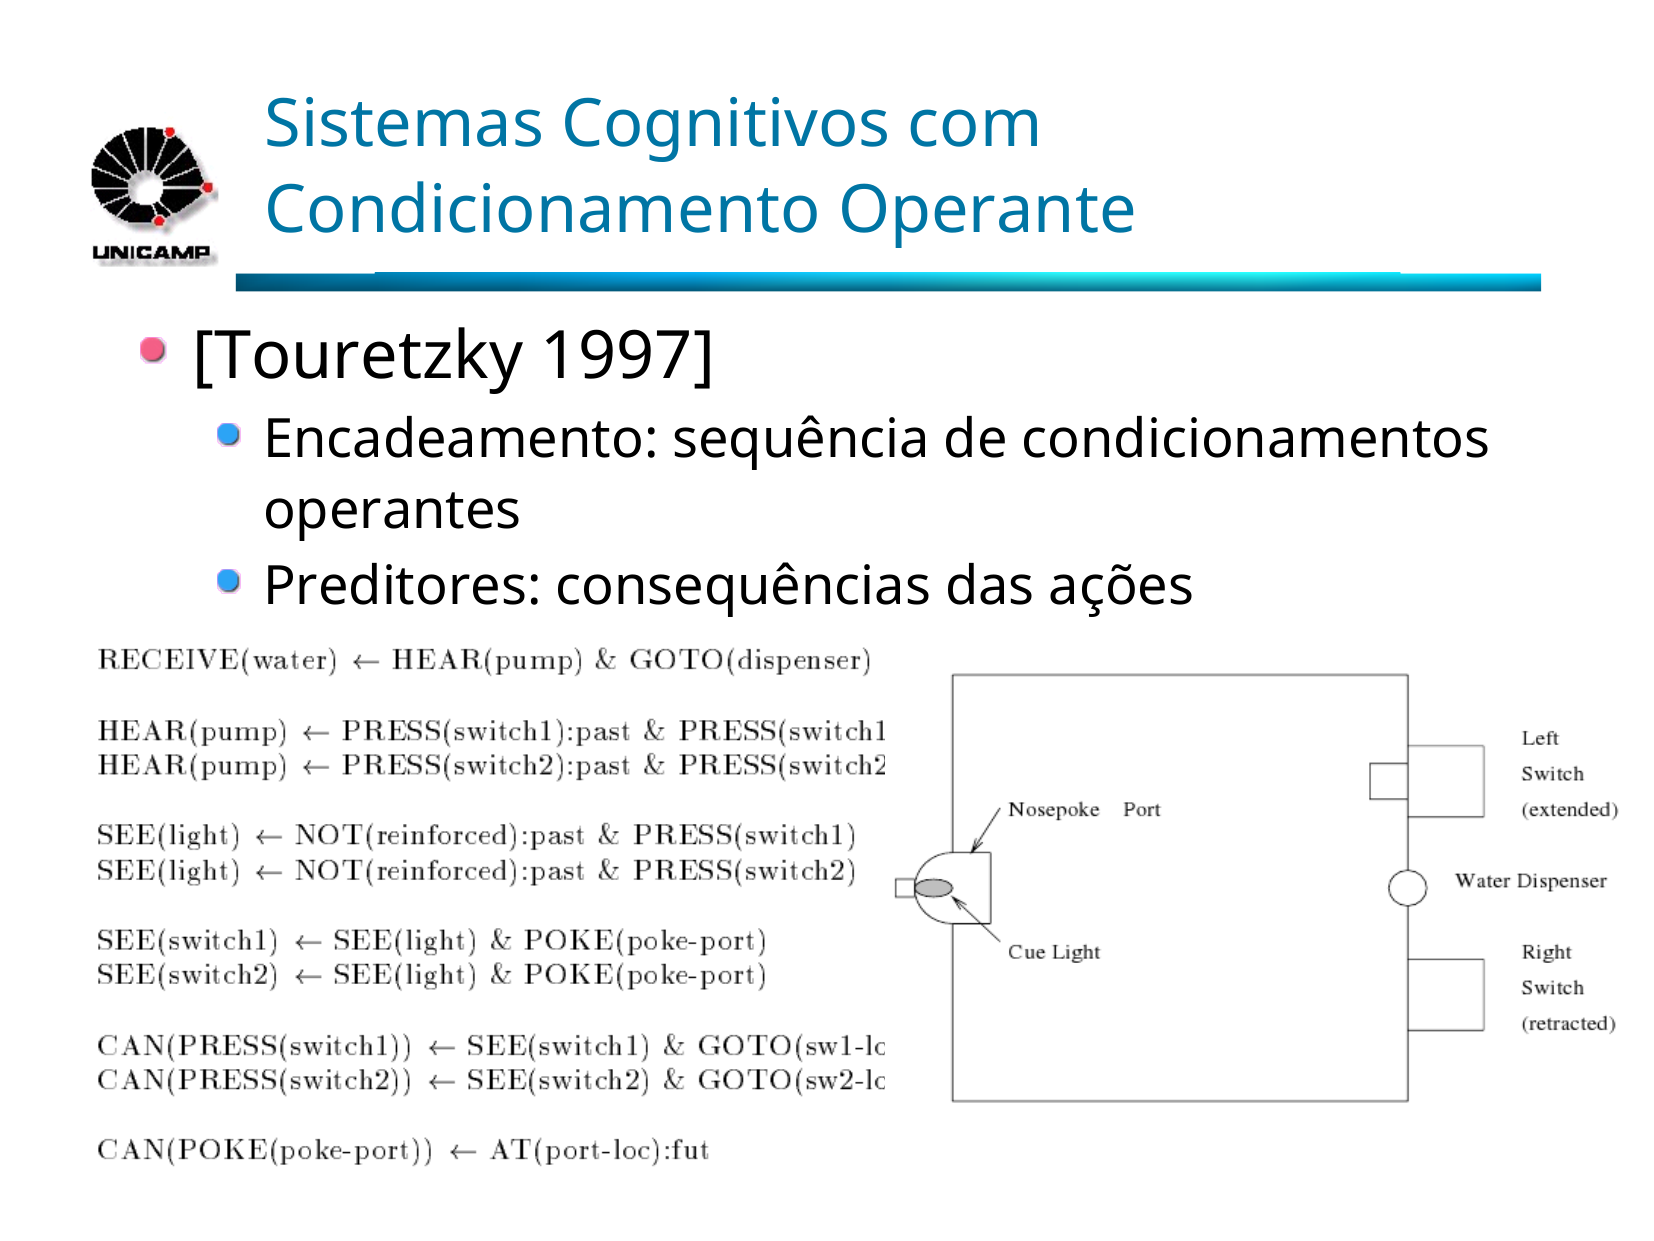

# Sistemas Cognitivos com Condicionamento Operante
[Touretzky 1997]
Encadeamento: sequência de condicionamentos operantes
Preditores: consequências das ações